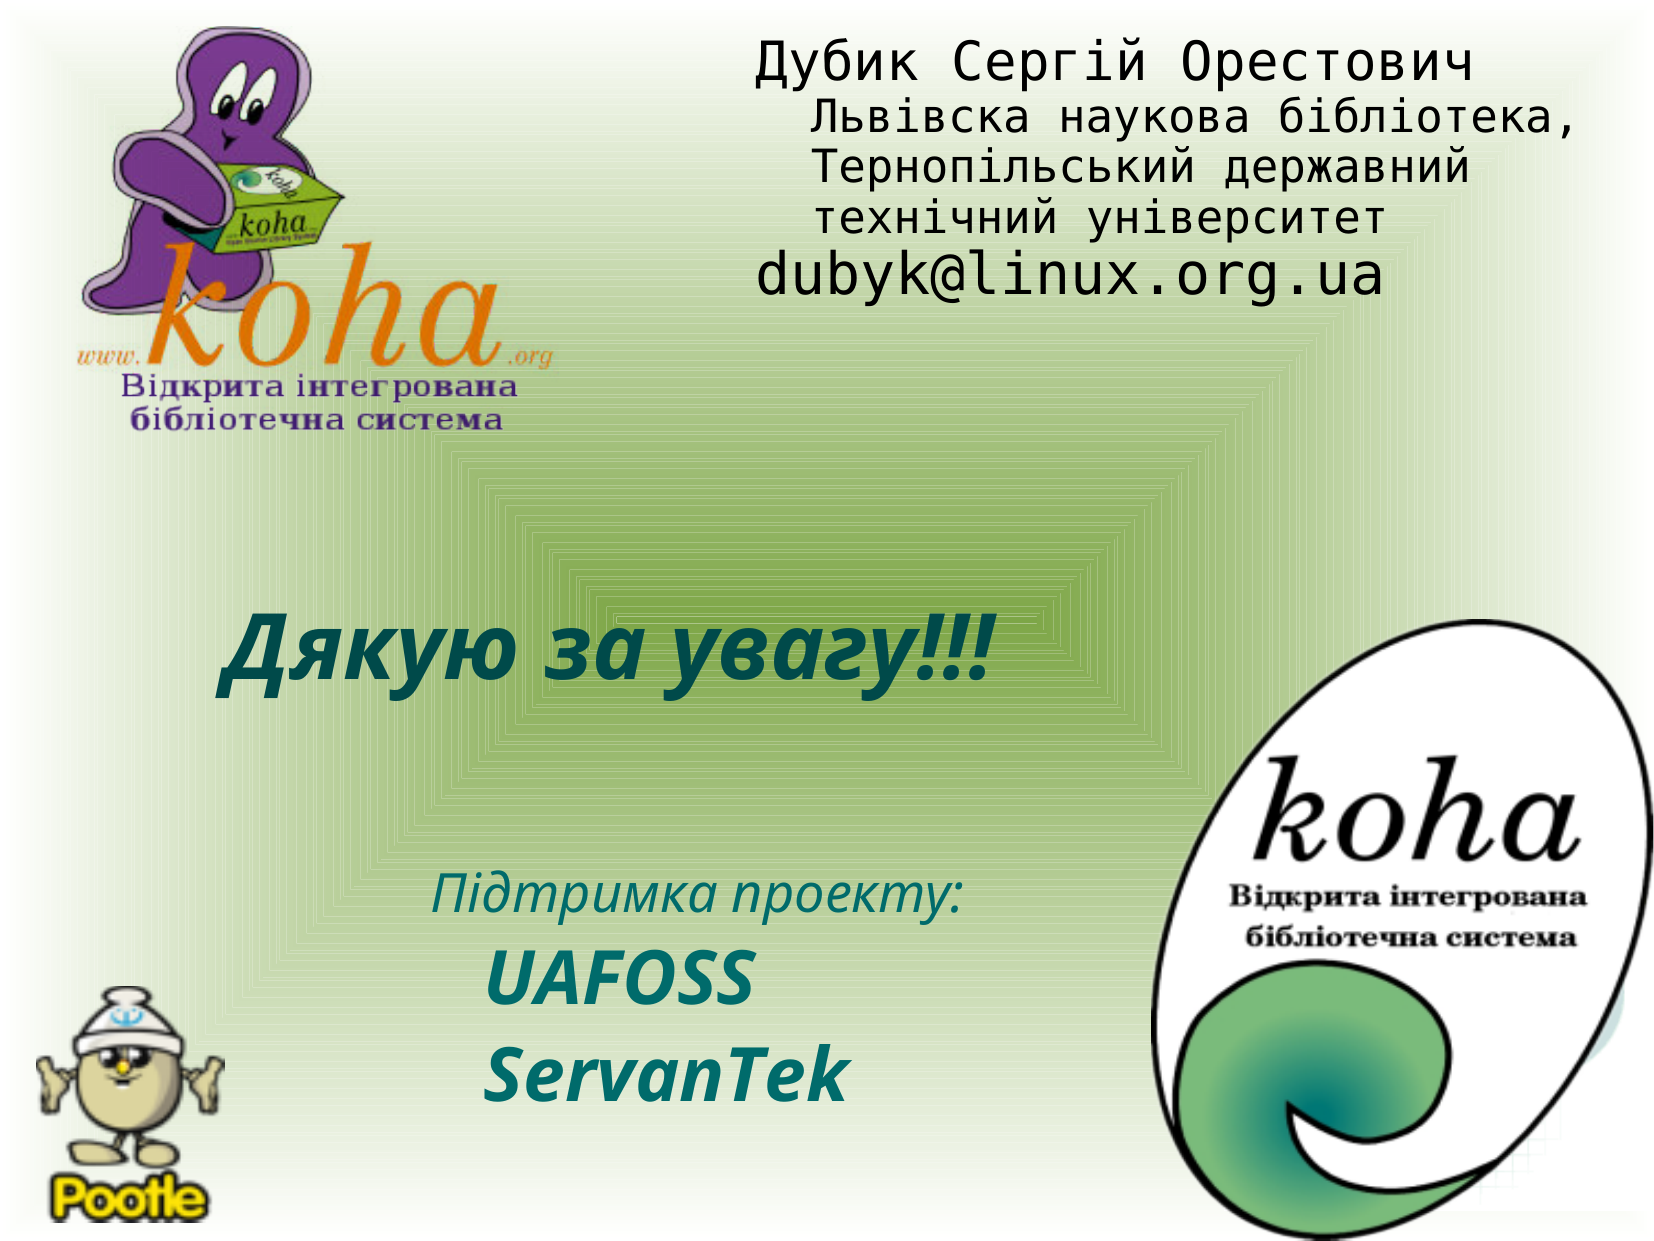

Дубик Сергій Орестович
 Львівска наукова бібліотека,
 Тернопільський державний
 технічний університет
dubyk@linux.org.ua
# Дякую за увагу!!!
Підтримка проекту:
UAFOSS
ServanTek